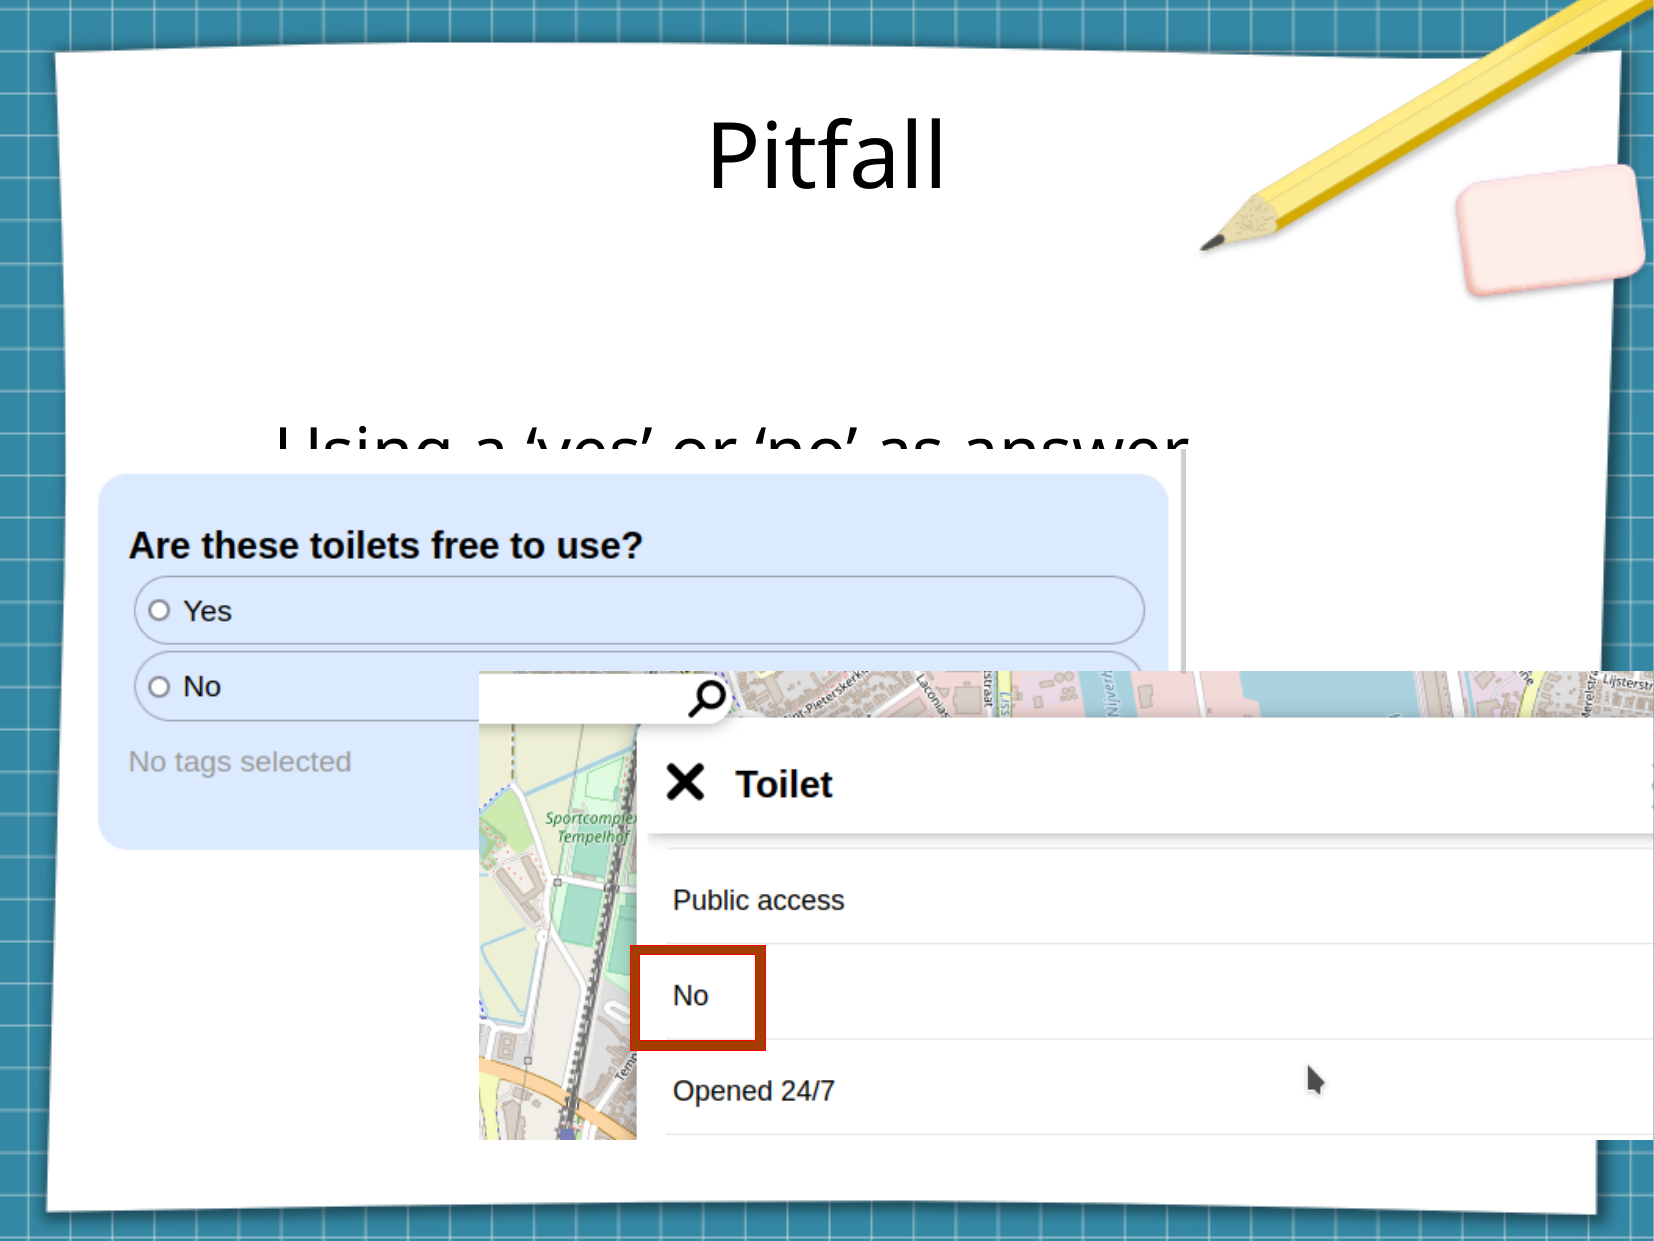

# Pitfall
Using a ‘yes’ or ‘no’ as answer